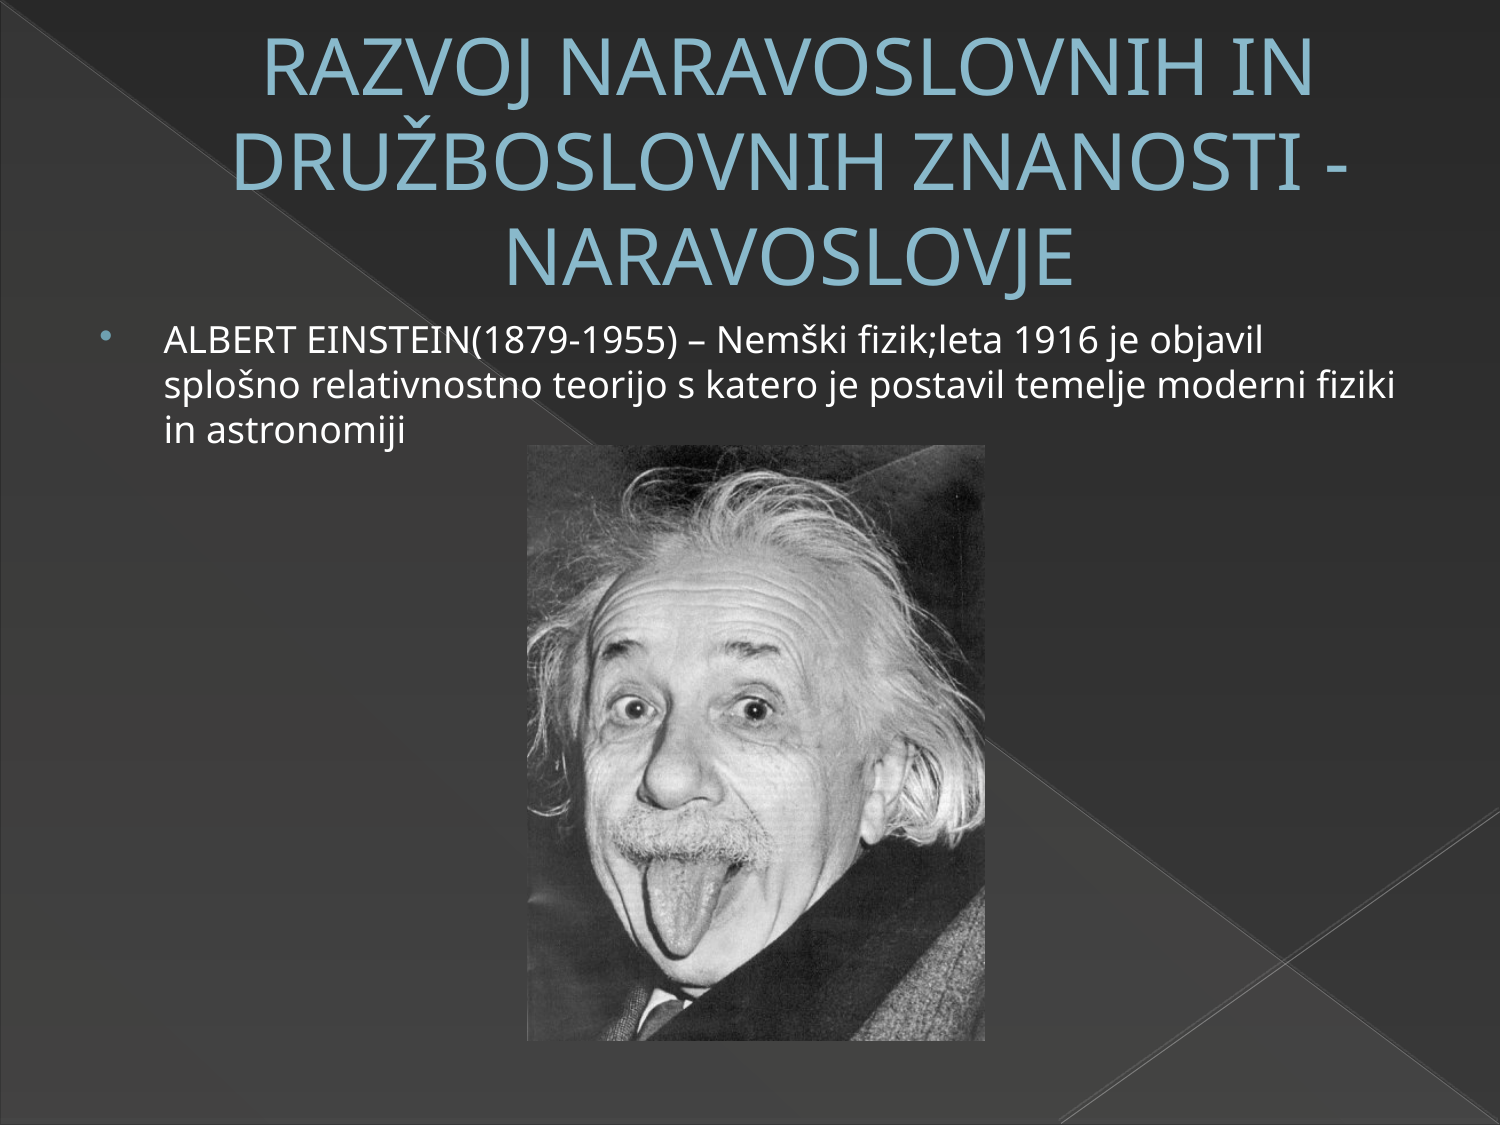

# RAZVOJ NARAVOSLOVNIH IN DRUŽBOSLOVNIH ZNANOSTI - NARAVOSLOVJE
ALBERT EINSTEIN(1879-1955) – Nemški fizik;leta 1916 je objavil splošno relativnostno teorijo s katero je postavil temelje moderni fiziki in astronomiji